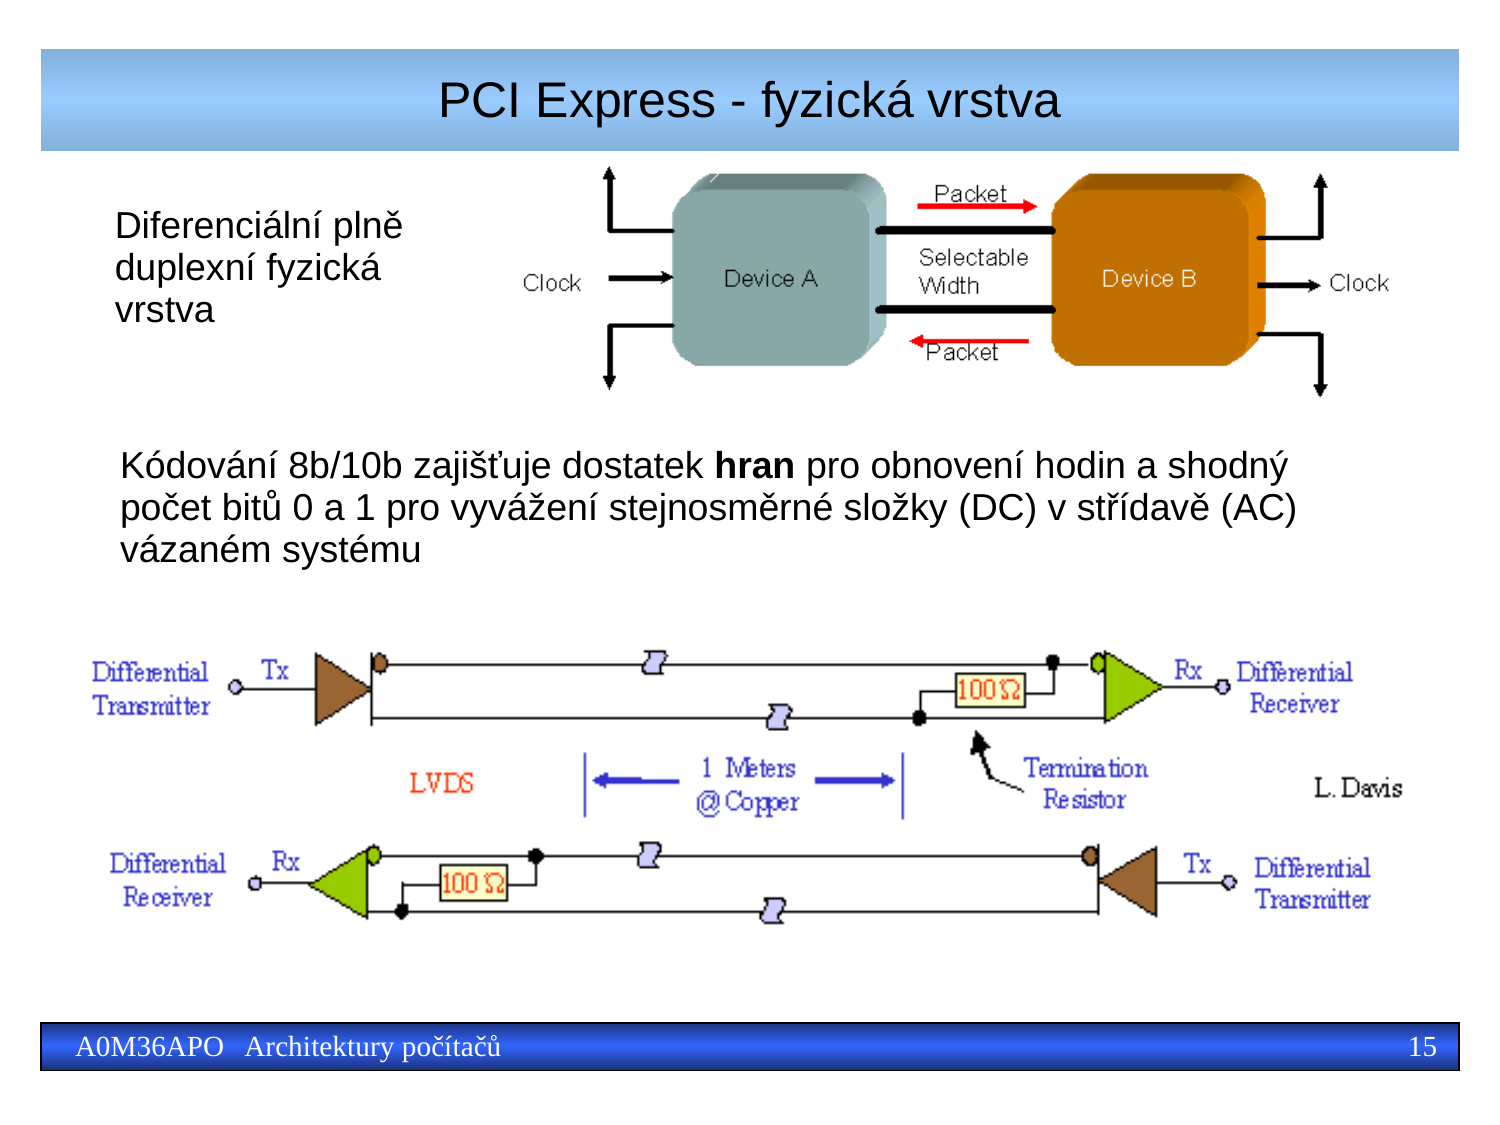

# PCI Express - fyzická vrstva
Diferenciální plně duplexní fyzická vrstva
Kódování 8b/10b zajišťuje dostatek hran pro obnovení hodin a shodný počet bitů 0 a 1 pro vyvážení stejnosměrné složky (DC) v střídavě (AC) vázaném systému
A0M36APO Architektury počítačů
15